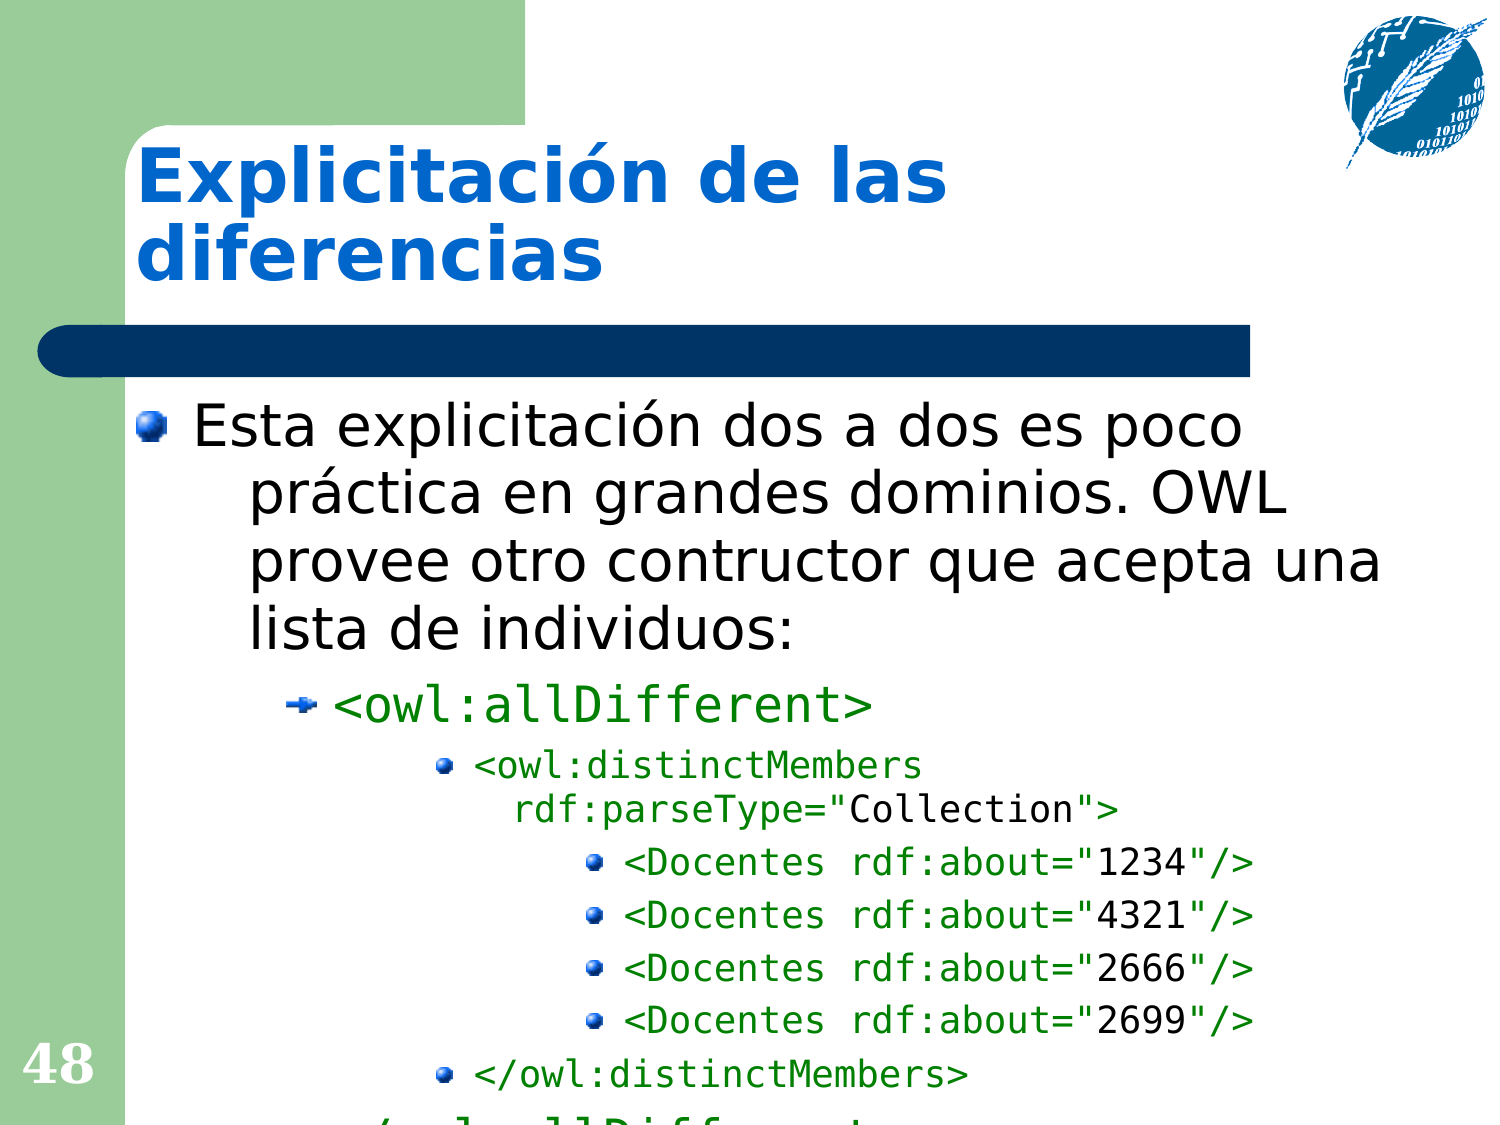

# Explicitación de las diferencias
Esta explicitación dos a dos es poco práctica en grandes dominios. OWL provee otro contructor que acepta una lista de individuos:
<owl:allDifferent>
<owl:distinctMembers rdf:parseType="Collection">
<Docentes rdf:about="1234"/>
<Docentes rdf:about="4321"/>
<Docentes rdf:about="2666"/>
<Docentes rdf:about="2699"/>
</owl:distinctMembers>
</owl:allDifferent>
48